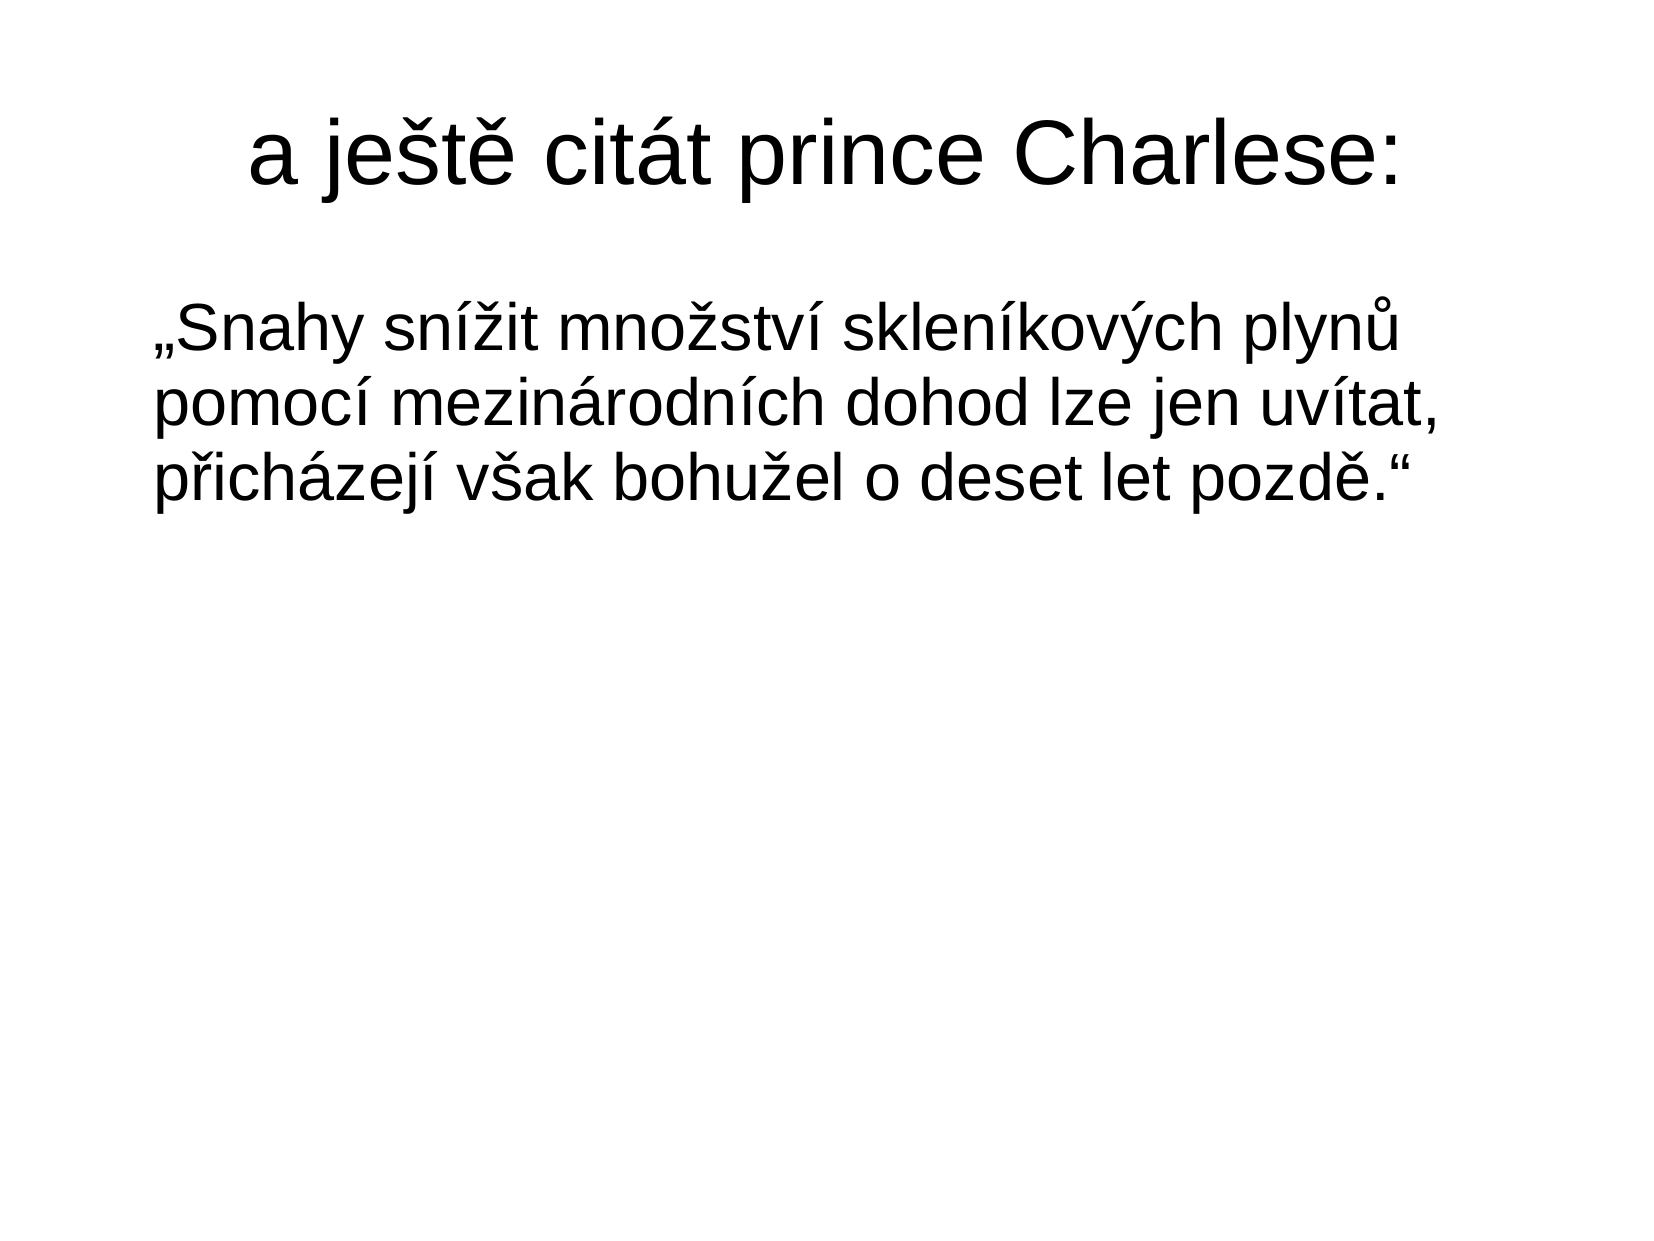

# a ještě citát prince Charlese:
„Snahy snížit množství skleníkových plynů pomocí mezinárodních dohod lze jen uvítat, přicházejí však bohužel o deset let pozdě.“